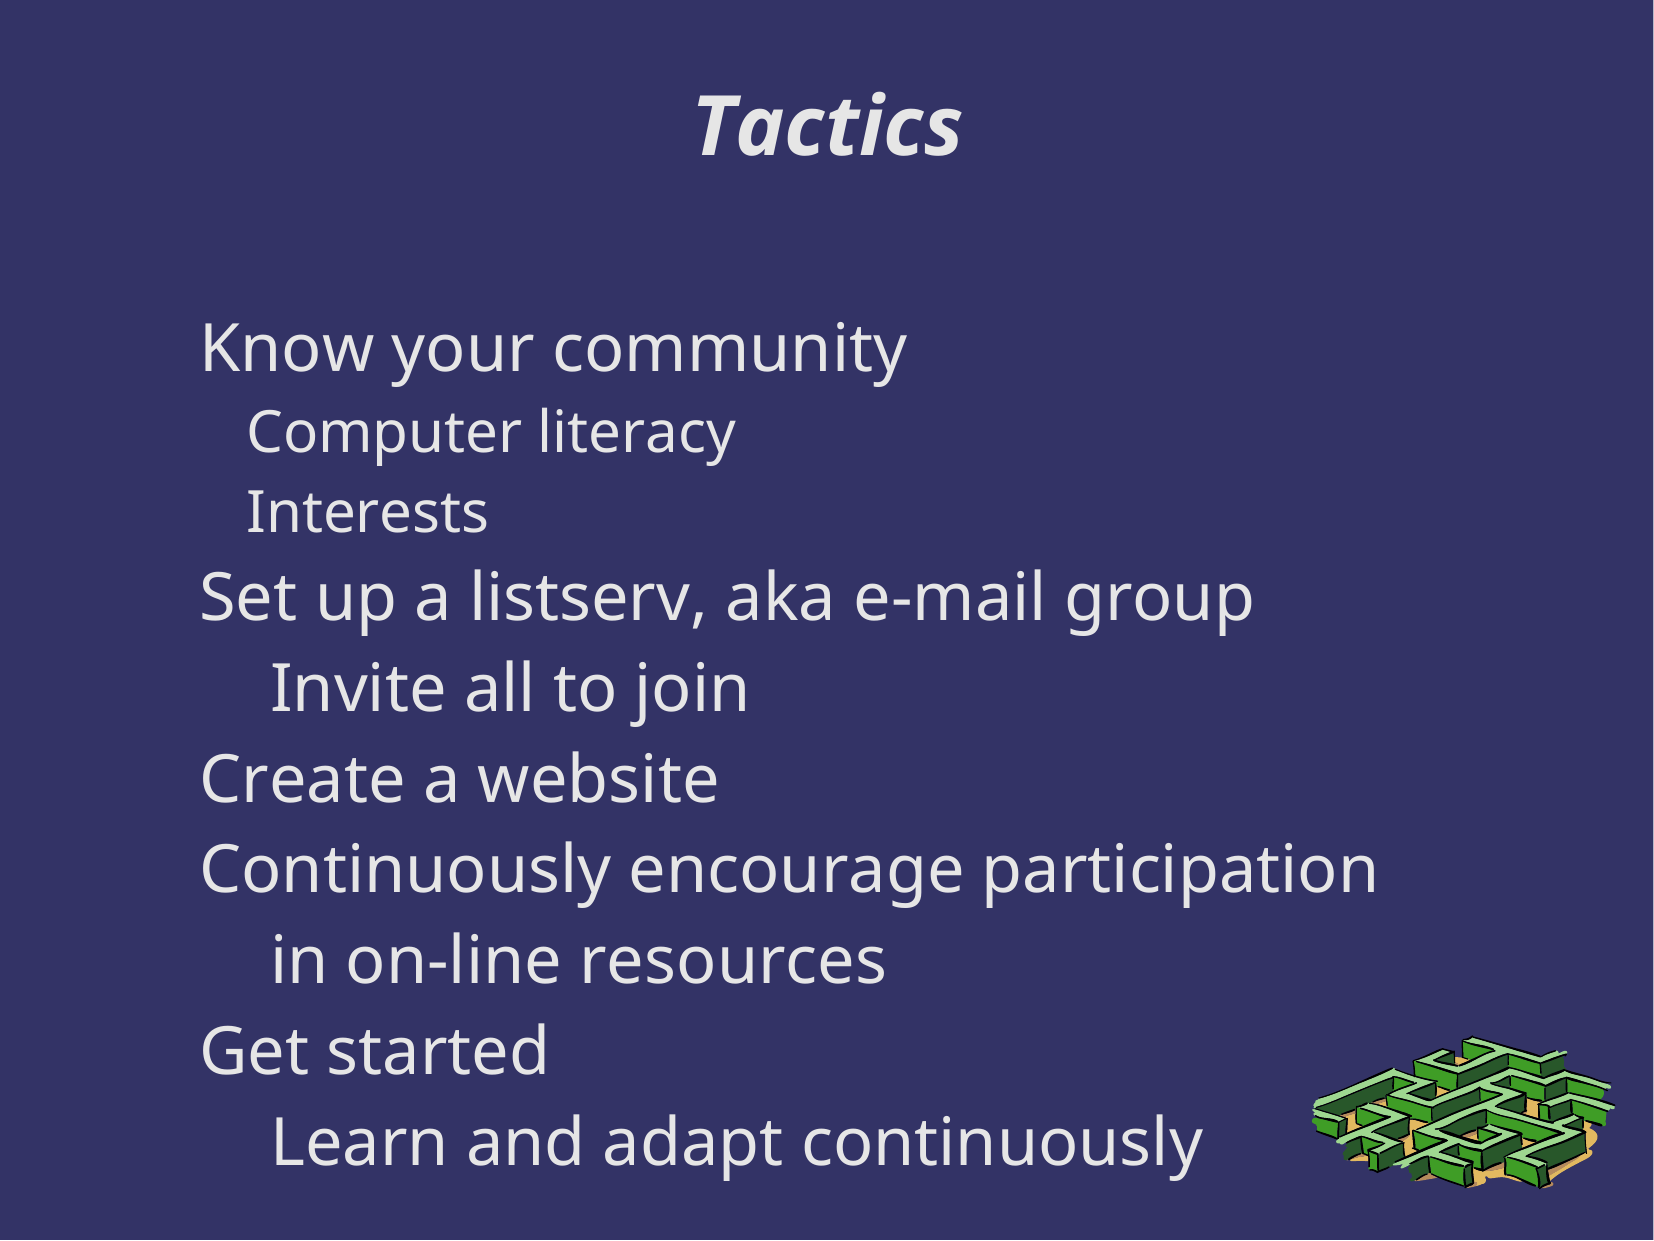

# Tactics
Know your community
Computer literacy
Interests
Set up a listserv, aka e-mail group
Invite all to join
Create a website
Continuously encourage participation
in on-line resources
Get started
Learn and adapt continuously